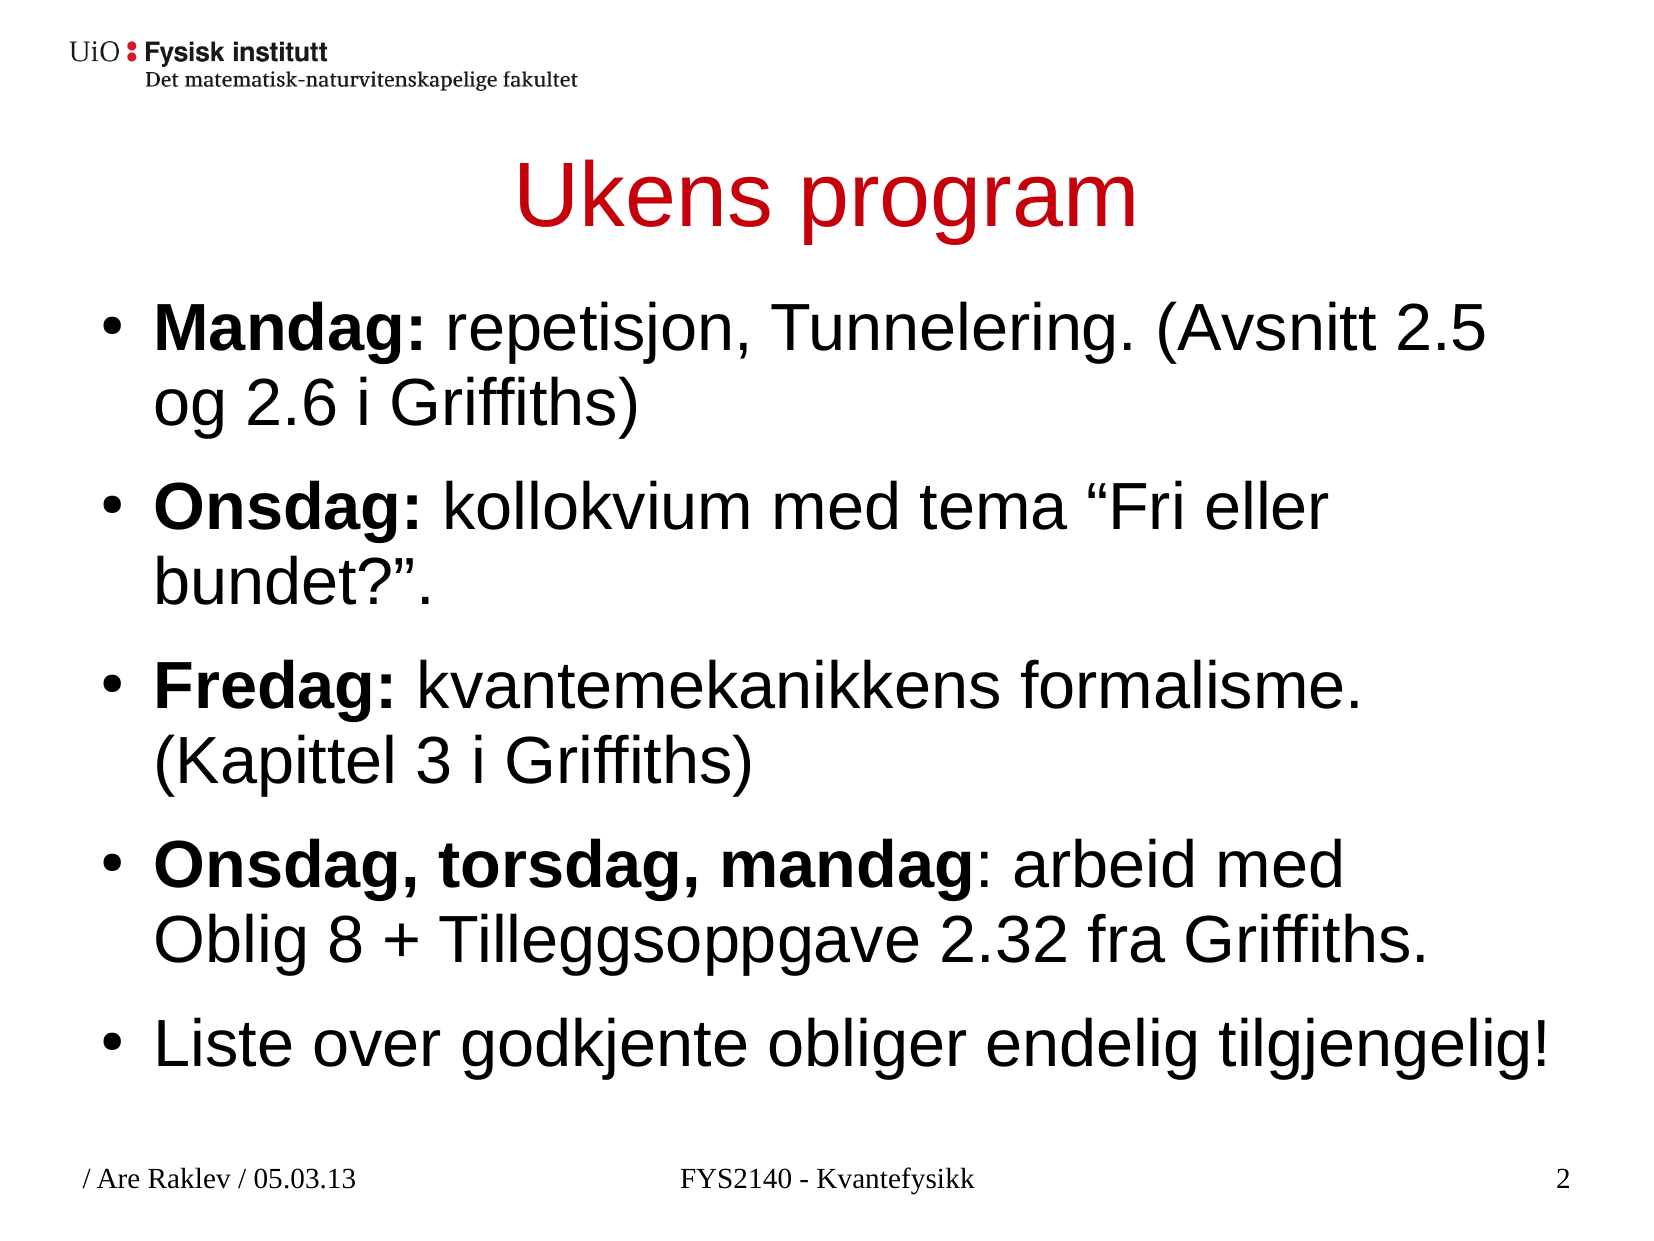

# Ukens program
Mandag: repetisjon, Tunnelering. (Avsnitt 2.5 og 2.6 i Griffiths)
Onsdag: kollokvium med tema “Fri eller bundet?”.
Fredag: kvantemekanikkens formalisme. (Kapittel 3 i Griffiths)
Onsdag, torsdag, mandag: arbeid med
Oblig 8 + Tilleggsoppgave 2.32 fra Griffiths.
Liste over godkjente obliger endelig tilgjengelig!
/ Are Raklev / 05.03.13
FYS2140 - Kvantefysikk
2